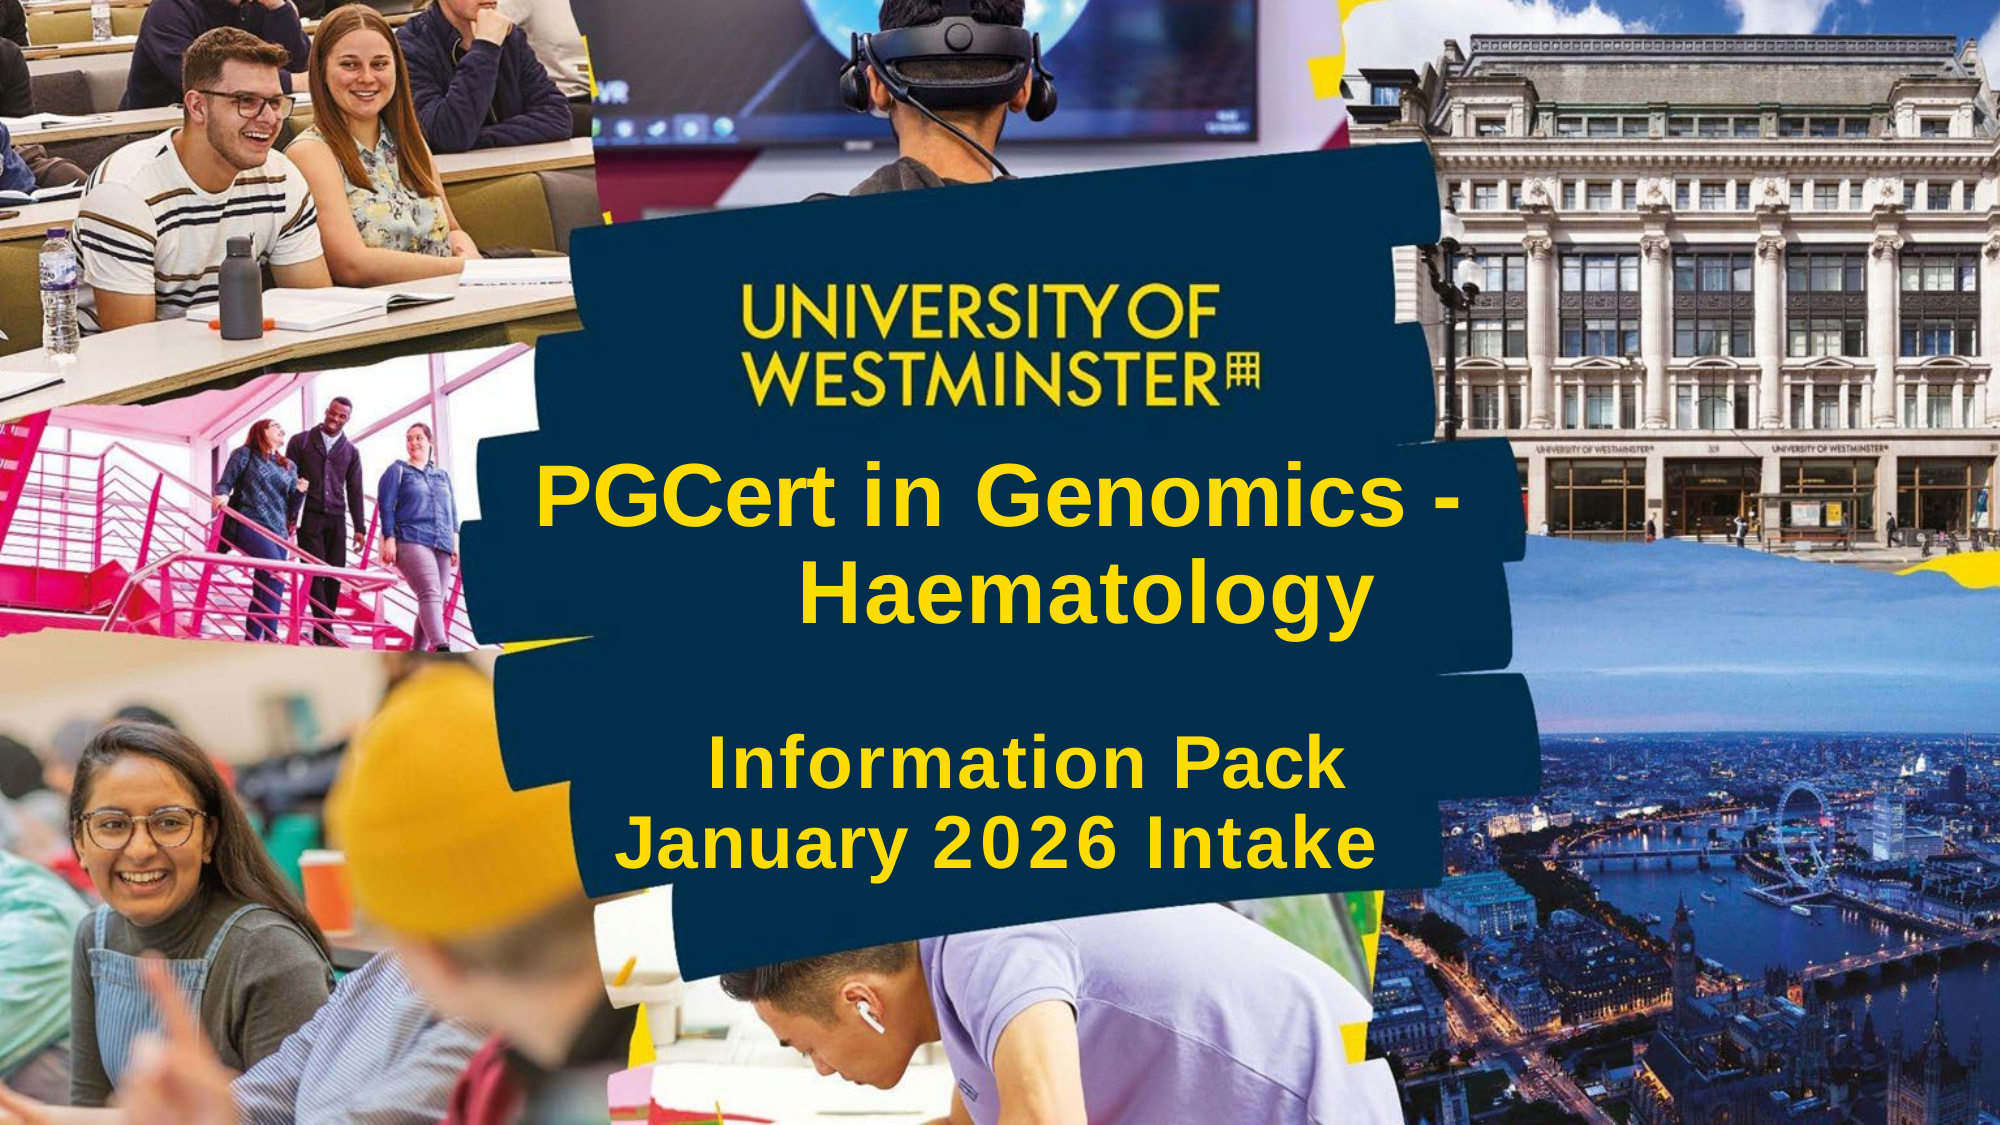

# PGCert in Genomics - Haematology
Information Pack January 2026 Intake